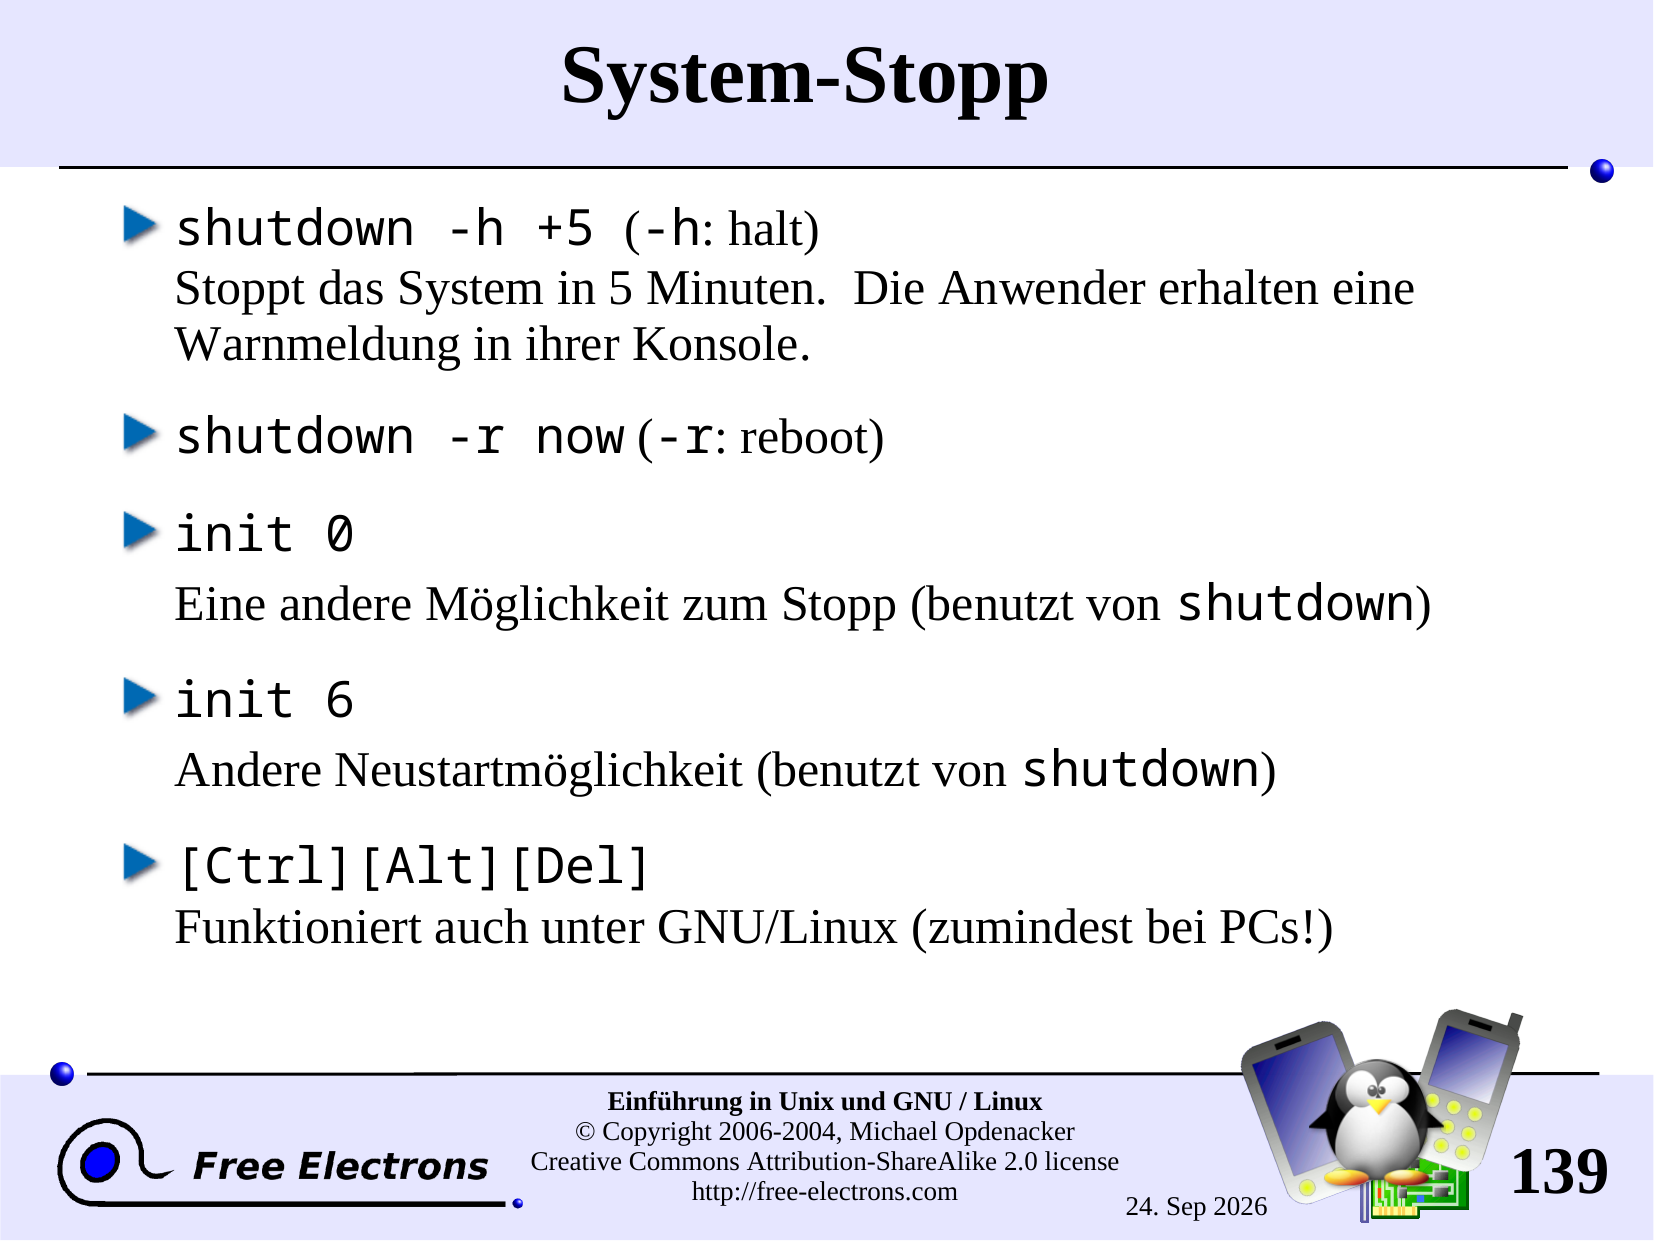

# System-Stopp
shutdown -h +5 (-h: halt)
Stoppt das System in 5 Minuten. Die Anwender erhalten eine Warnmeldung in ihrer Konsole.
shutdown -r now (-r: reboot)
init 0
Eine andere Möglichkeit zum Stopp (benutzt von shutdown)
init 6
Andere Neustartmöglichkeit (benutzt von shutdown)
[Ctrl][Alt][Del]
Funktioniert auch unter GNU/Linux (zumindest bei PCs!)